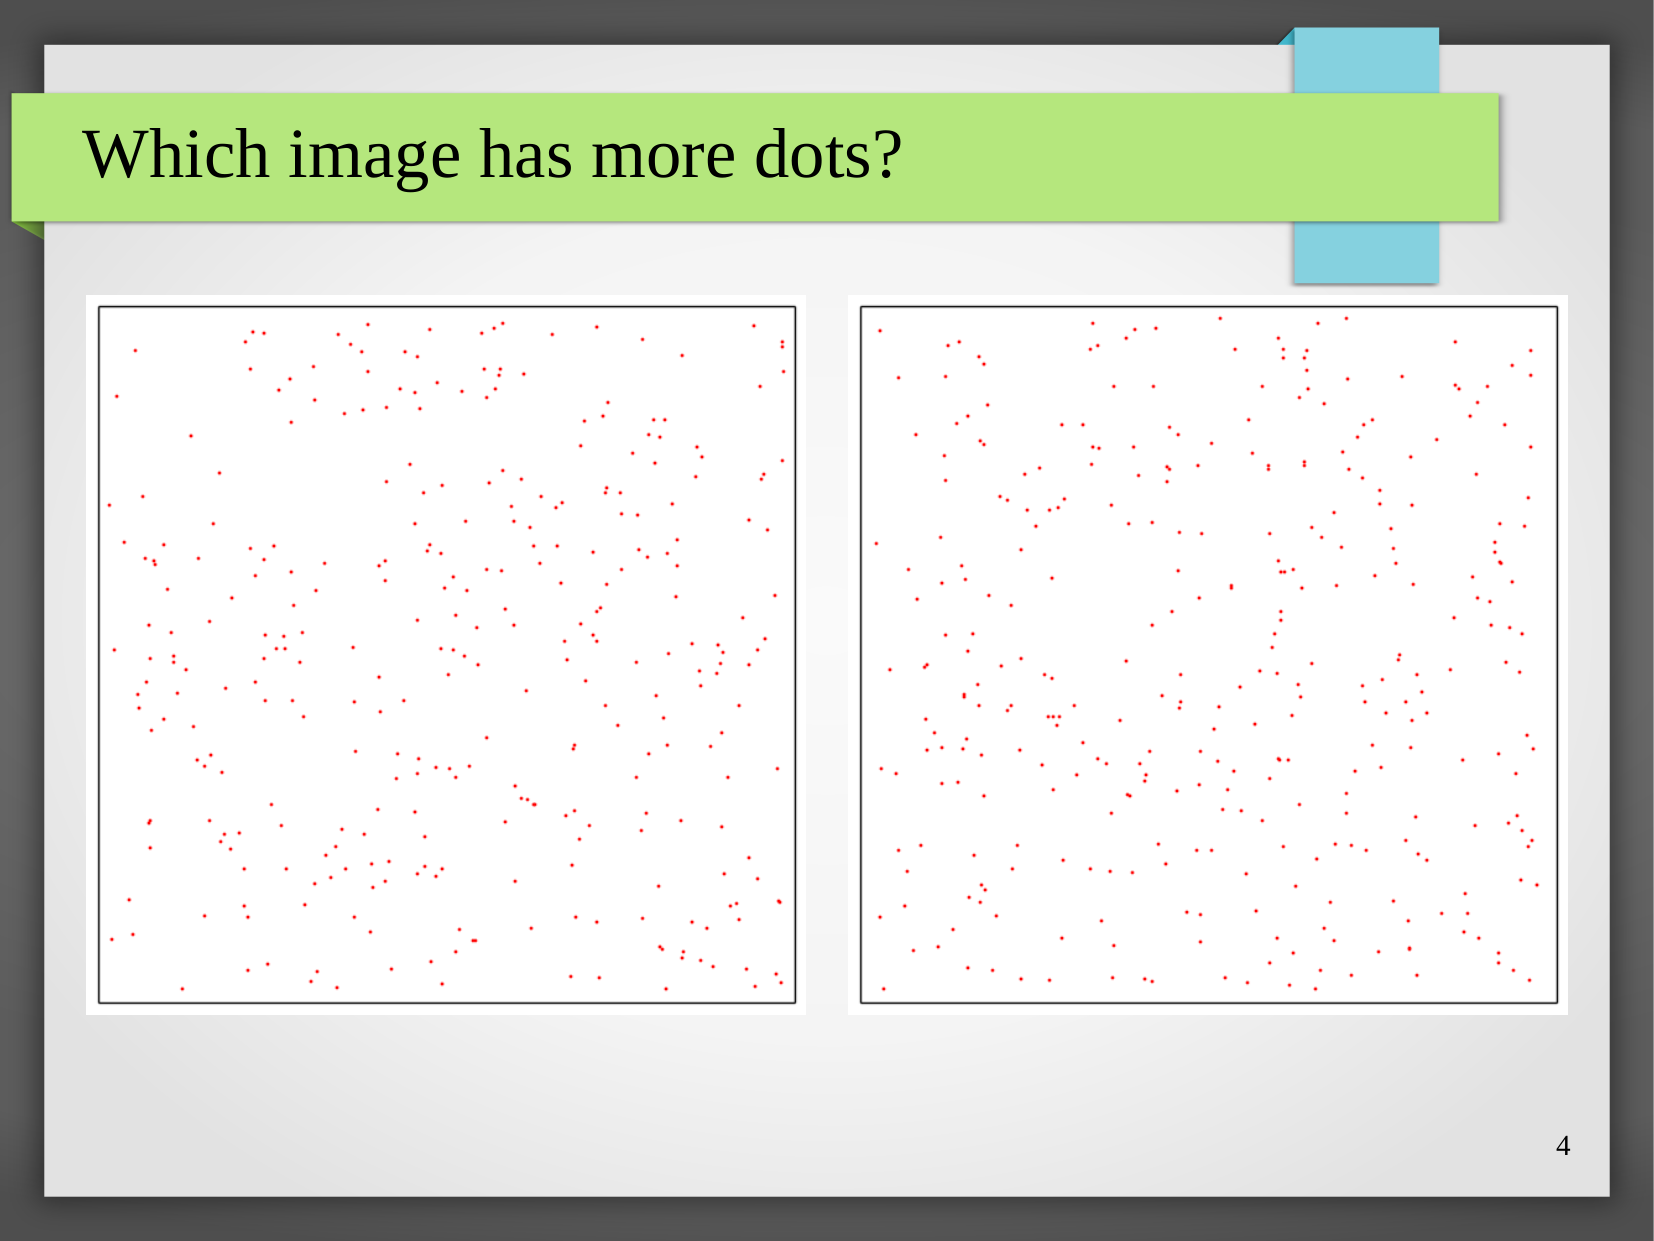

# Which image has more dots?
4